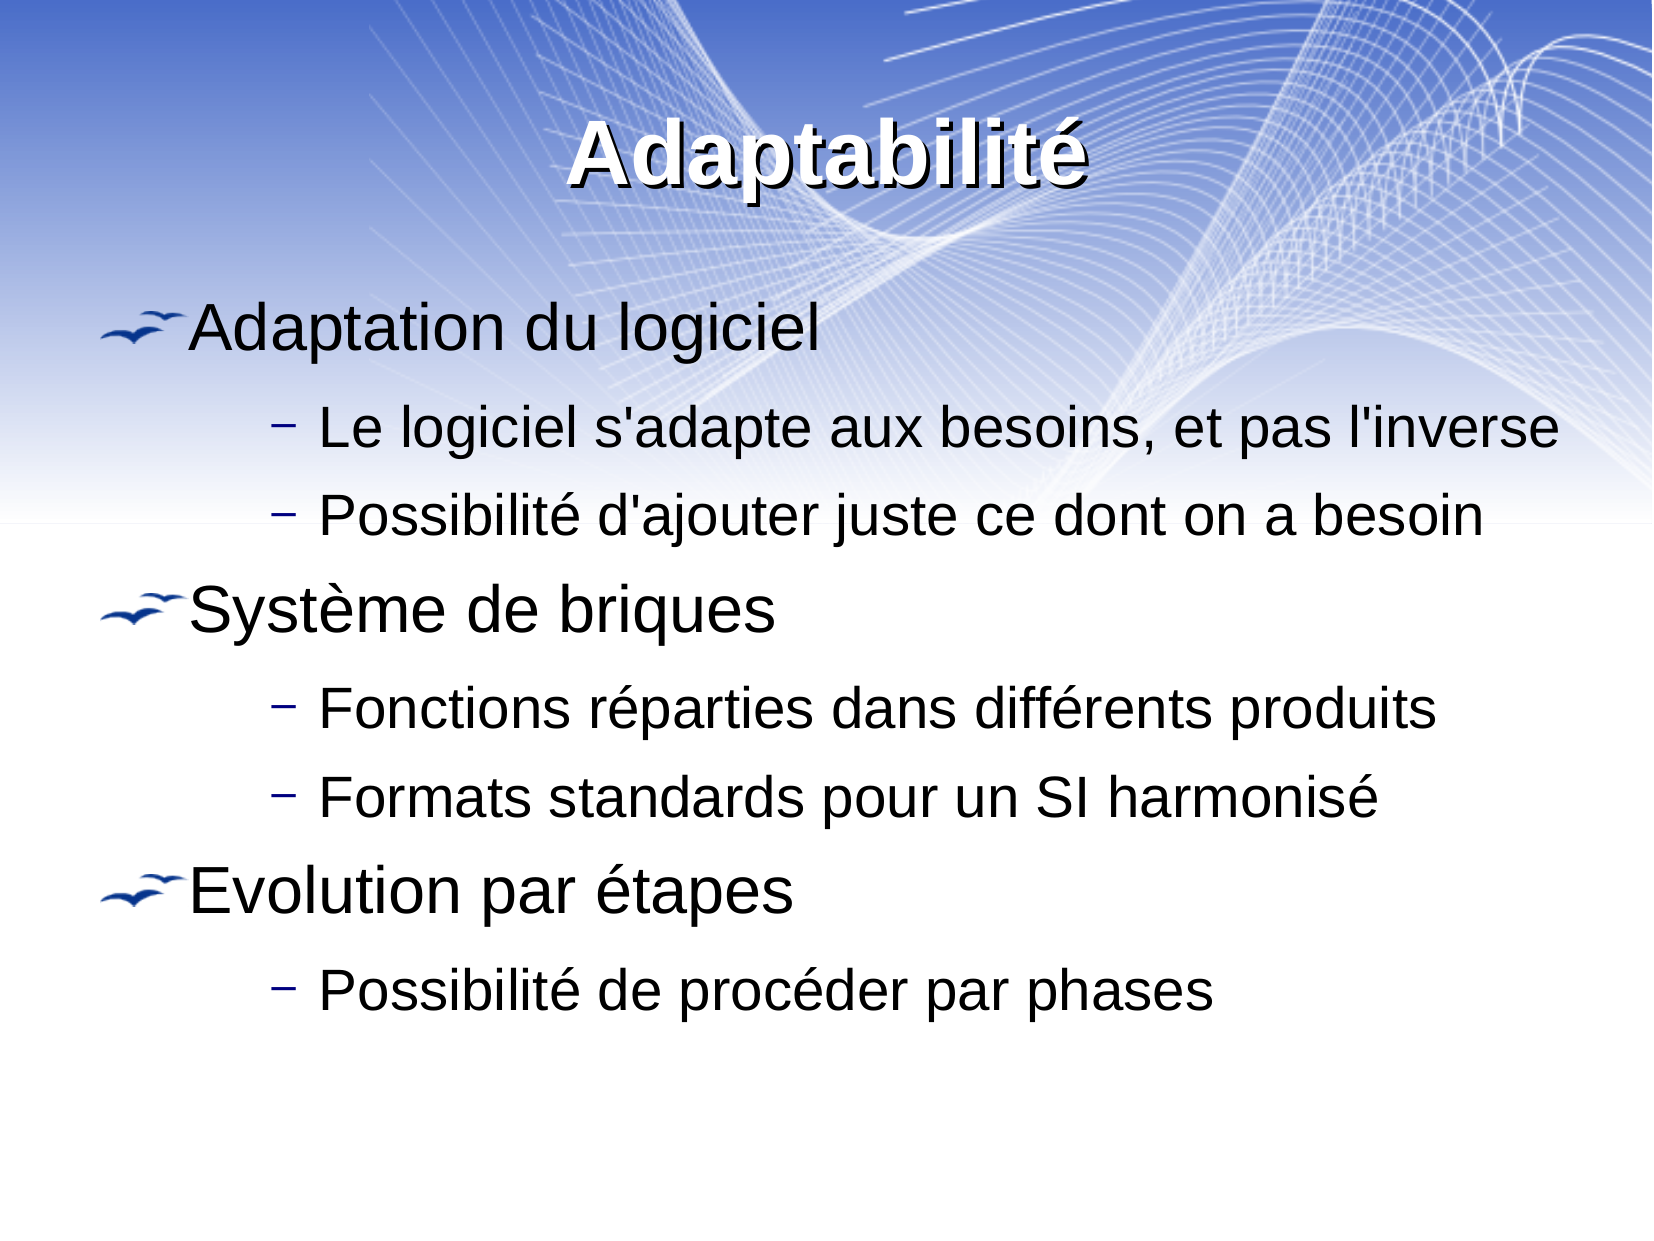

# Adaptabilité
Adaptation du logiciel
Le logiciel s'adapte aux besoins, et pas l'inverse
Possibilité d'ajouter juste ce dont on a besoin
Système de briques
Fonctions réparties dans différents produits
Formats standards pour un SI harmonisé
Evolution par étapes
Possibilité de procéder par phases